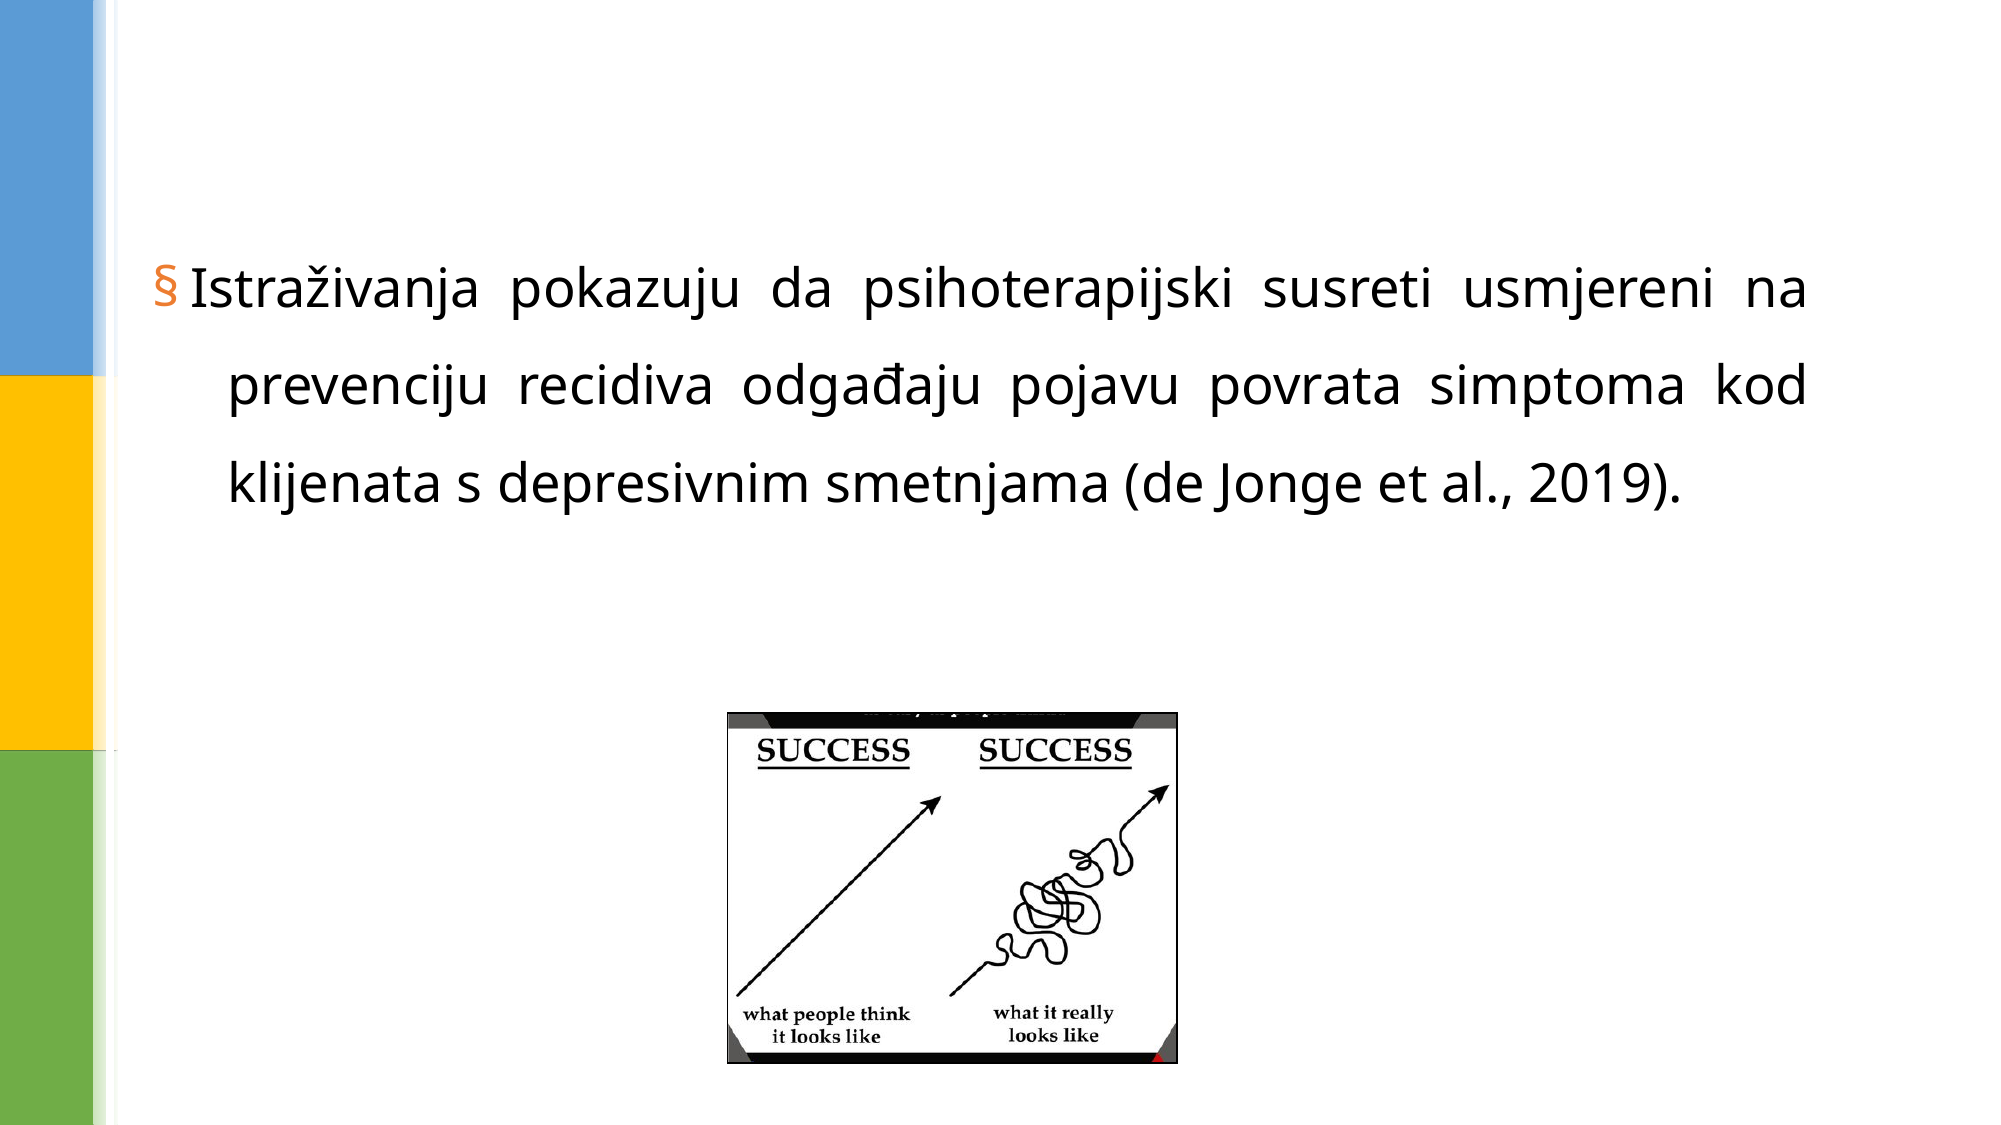

# Istraživanja pokazuju da psihoterapijski susreti usmjereni na prevenciju recidiva odgađaju pojavu povrata simptoma kod klijenata s depresivnim smetnjama (de Jonge et al., 2019).